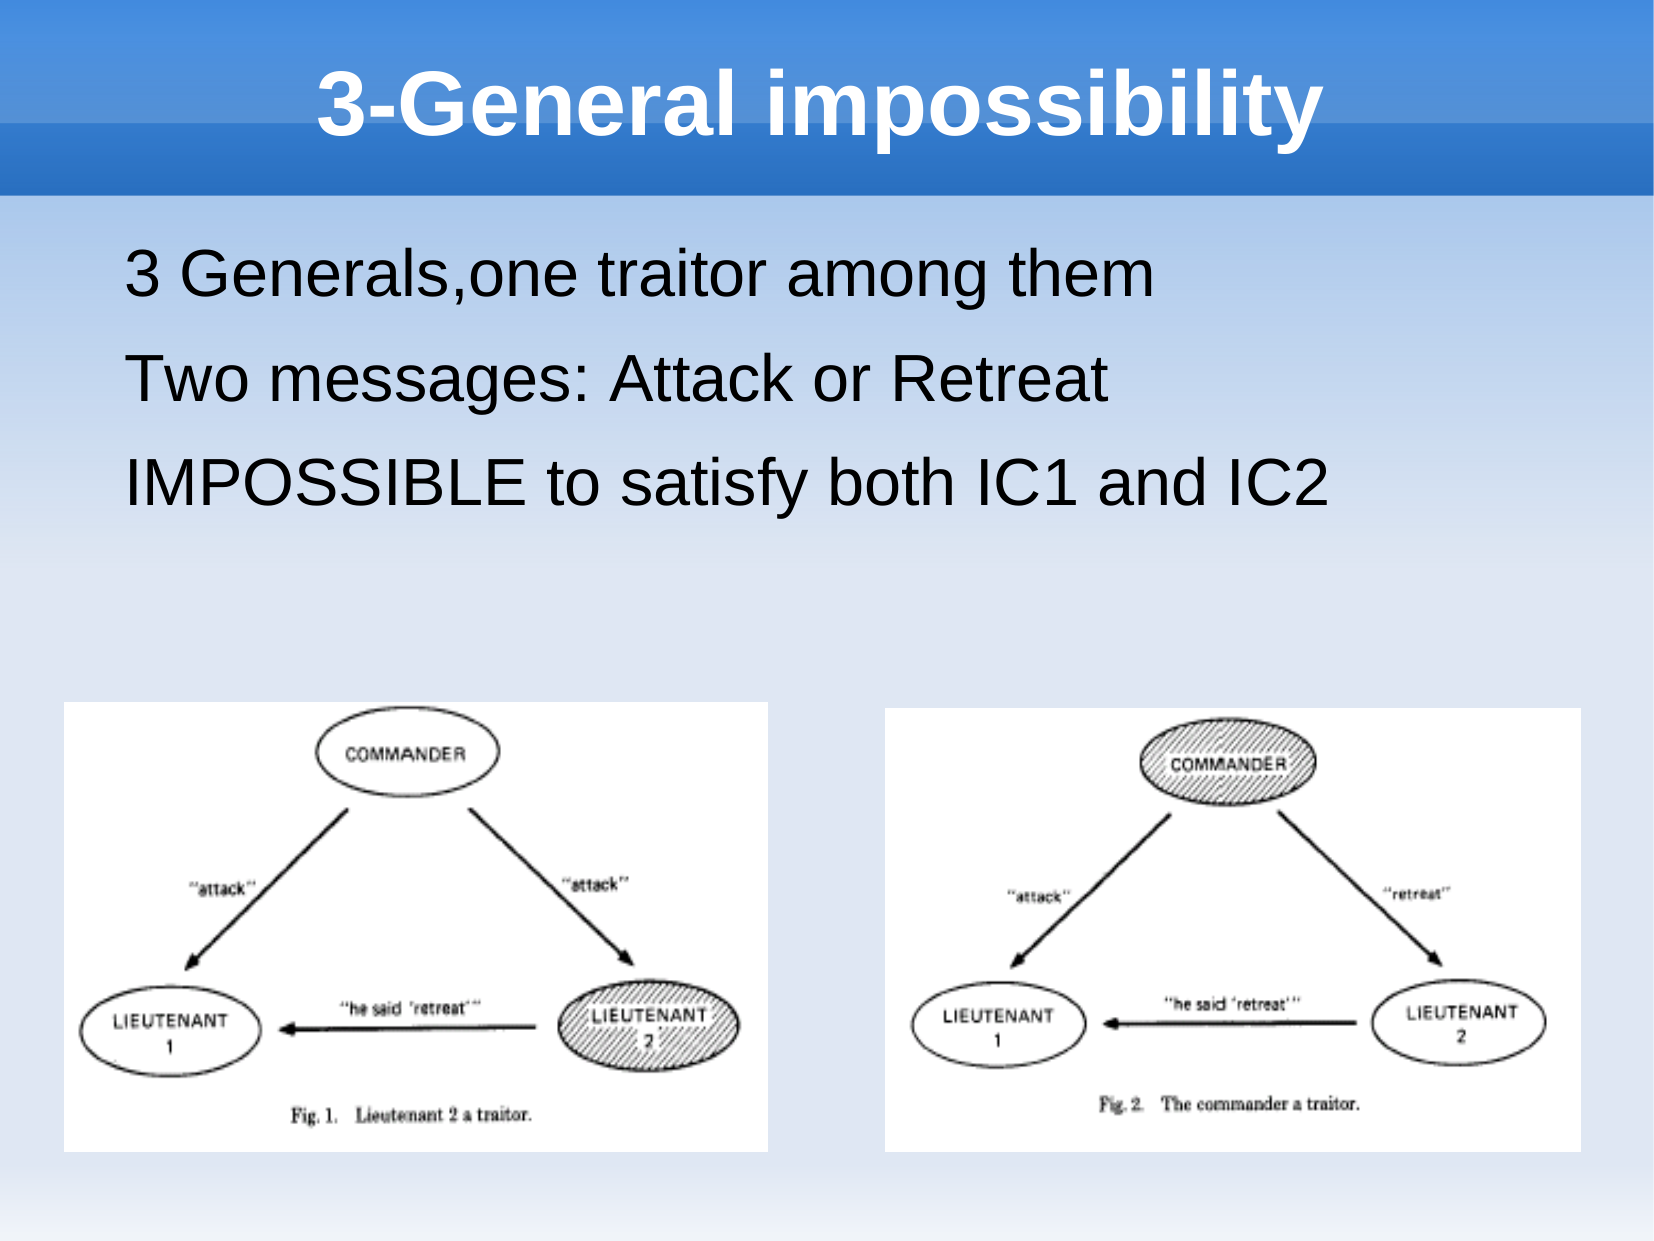

# 3-General impossibility
3 Generals,one traitor among them
Two messages: Attack or Retreat
IMPOSSIBLE to satisfy both IC1 and IC2